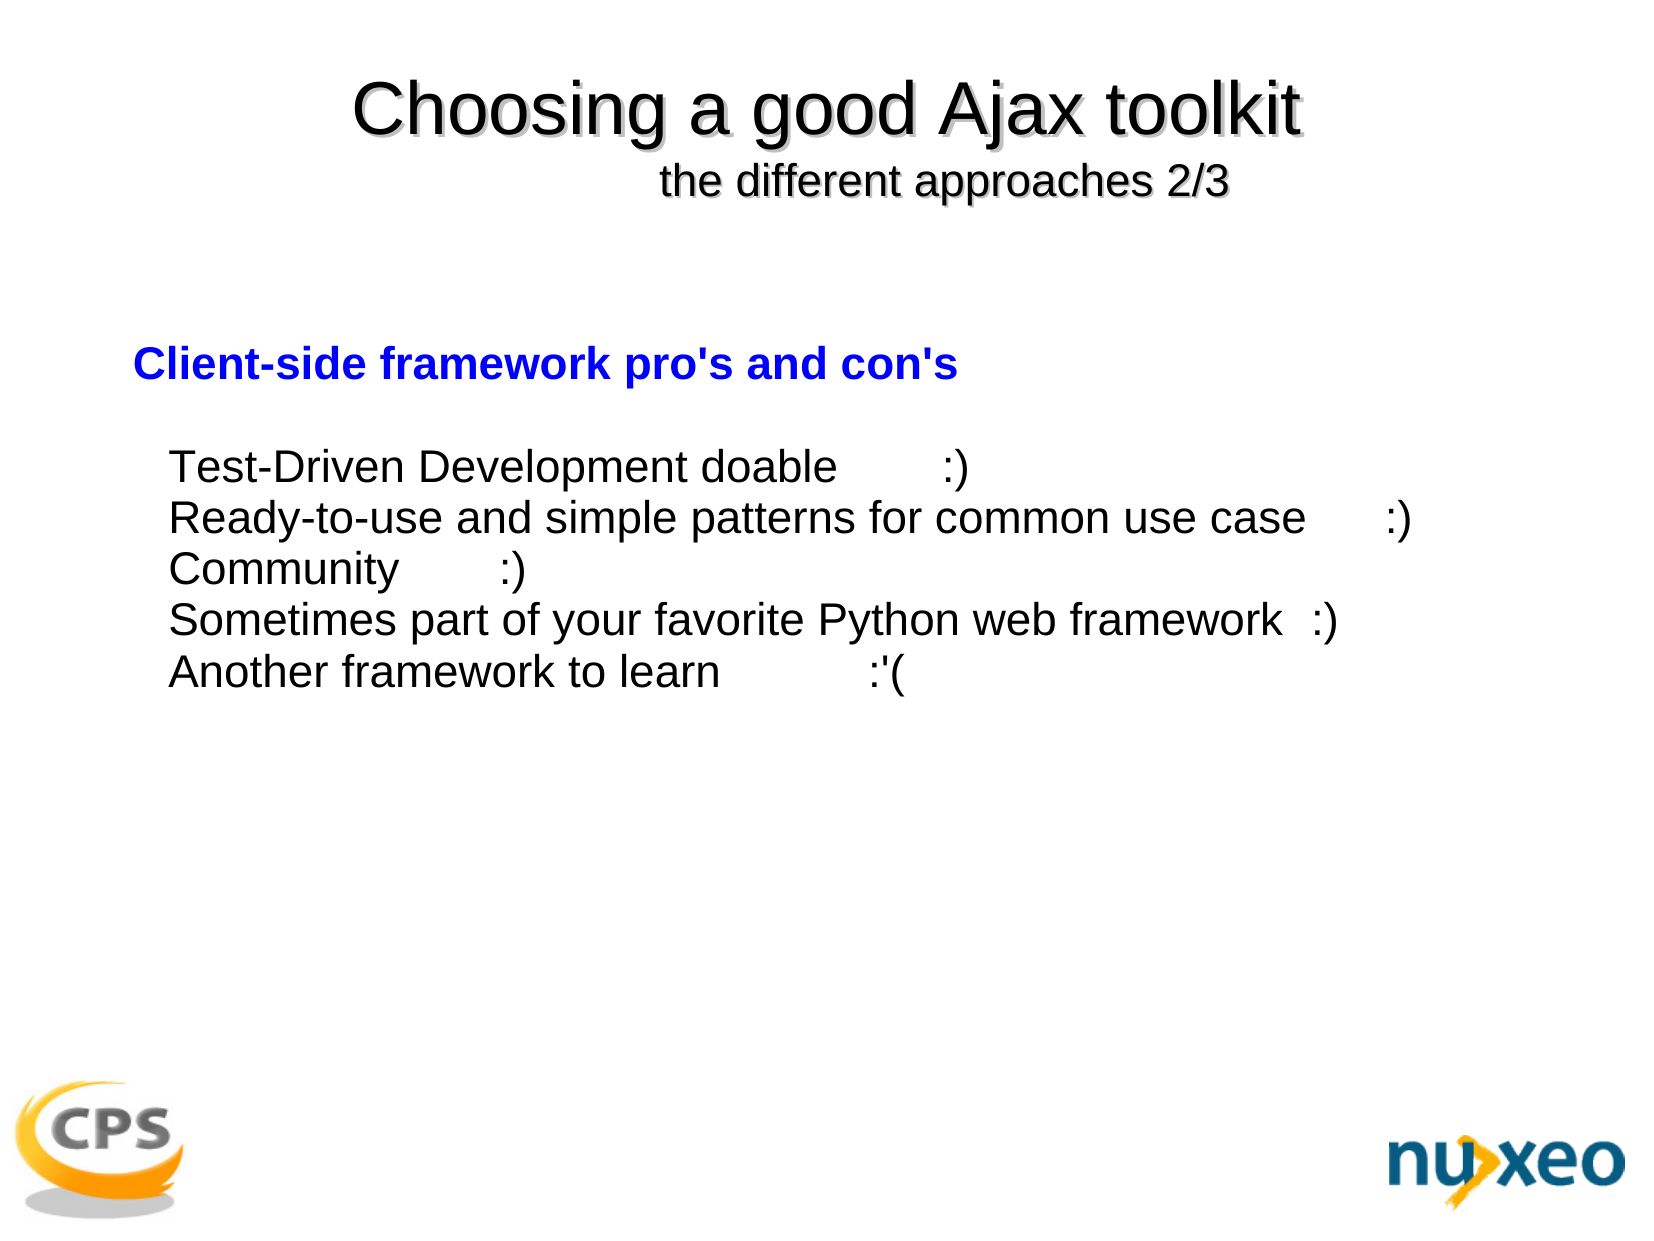

Choosing a good Ajax toolkit
the different approaches 2/3
Client-side framework pro's and con's
Test-Driven Development doable		:)
Ready-to-use and simple patterns for common use case 	:)
Community		:)
Sometimes part of your favorite Python web framework 	:)
Another framework to learn 		:'(